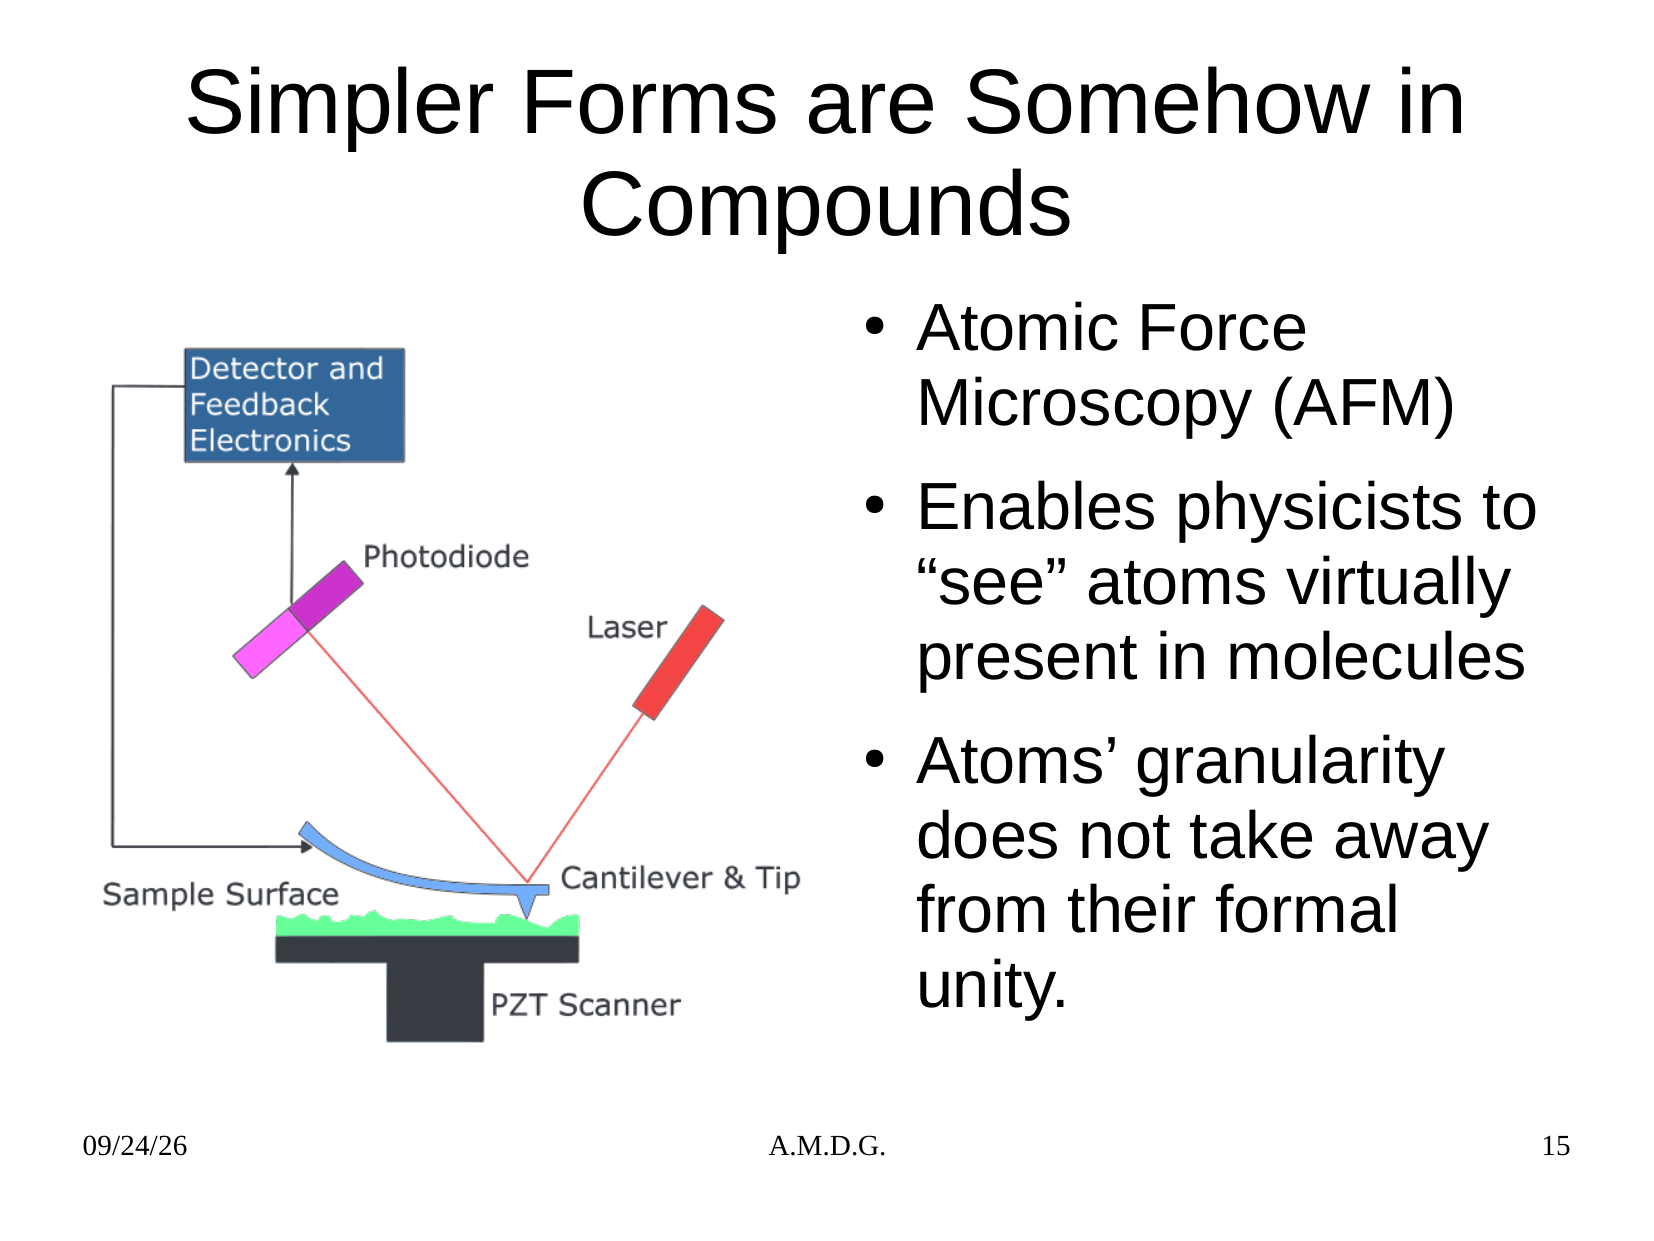

# Simpler Forms are Somehow in Compounds
Atomic Force Microscopy (AFM)
Enables physicists to “see” atoms virtually present in molecules
Atoms’ granularity does not take away from their formal unity.
`
A.M.D.G.
15